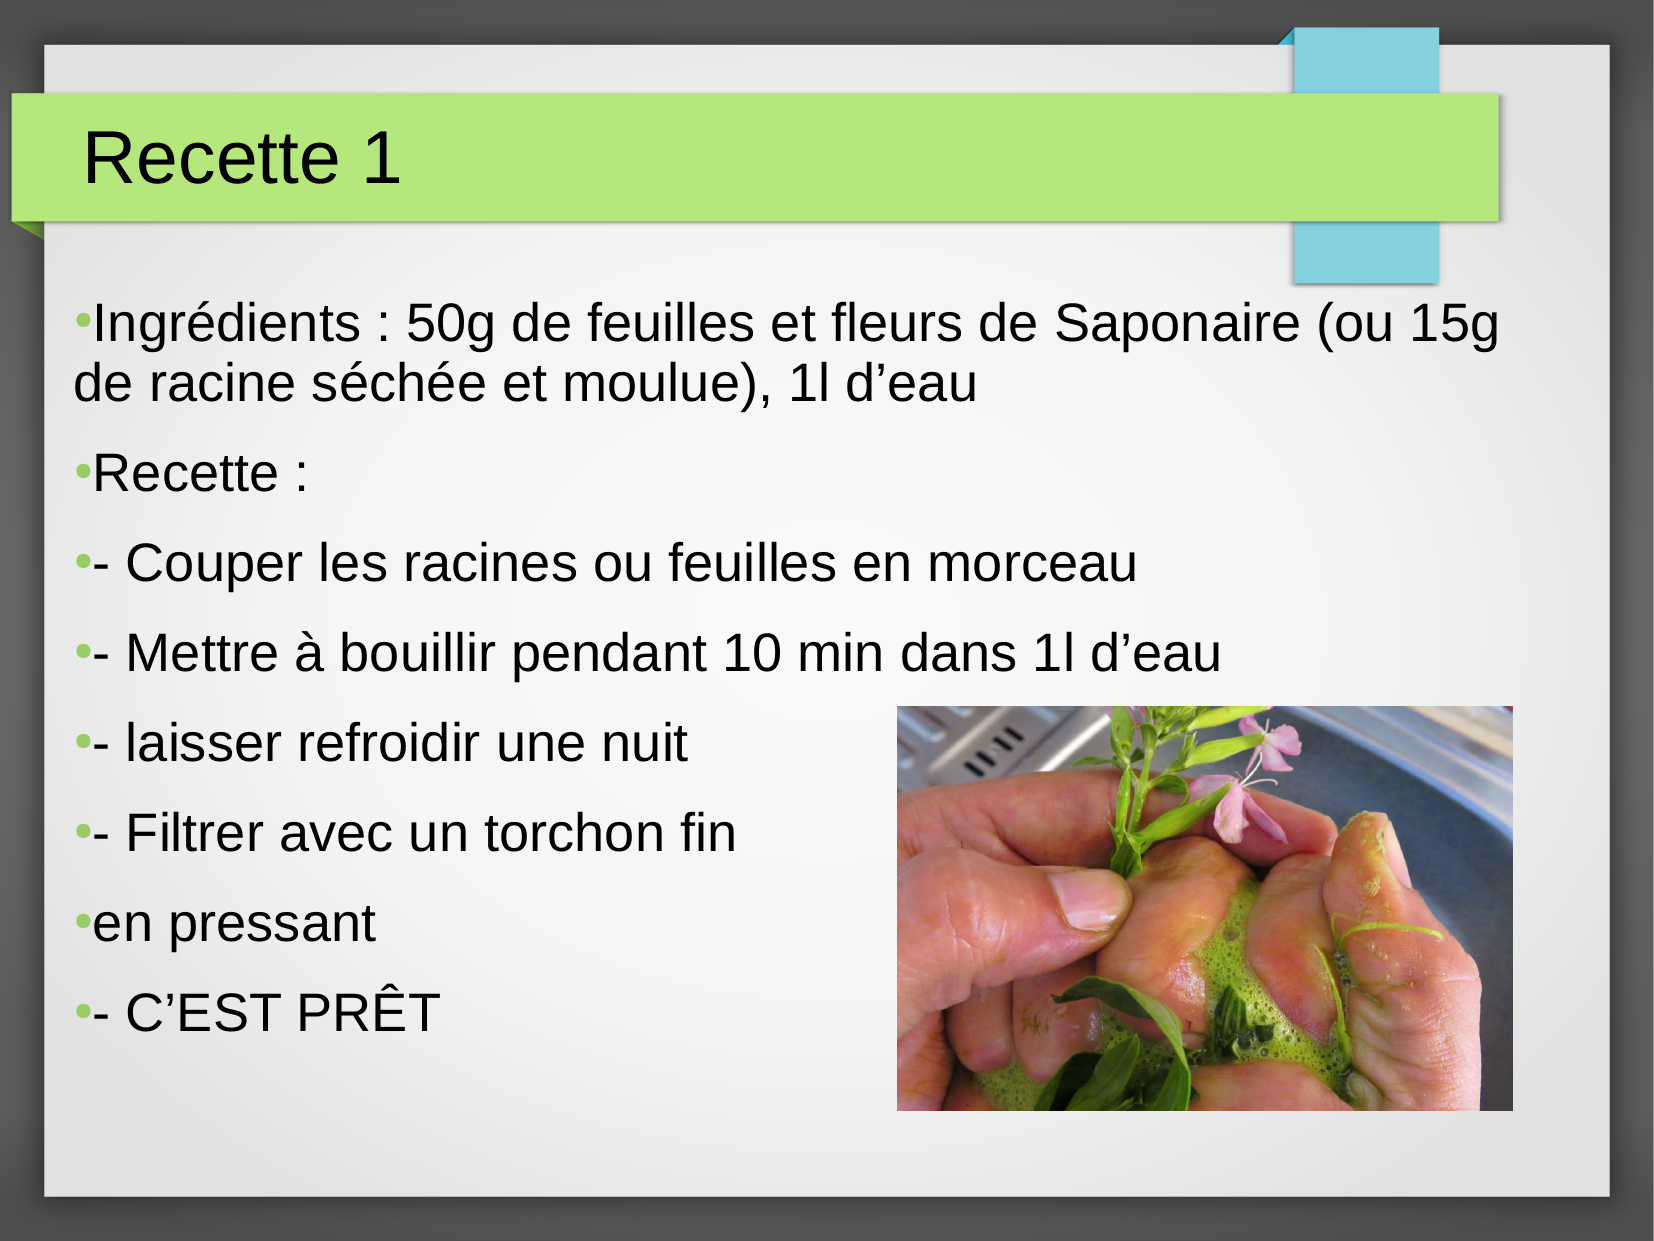

# Recette 1
Ingrédients : 50g de feuilles et fleurs de Saponaire (ou 15g de racine séchée et moulue), 1l d’eau
Recette :
- Couper les racines ou feuilles en morceau
- Mettre à bouillir pendant 10 min dans 1l d’eau
- laisser refroidir une nuit
- Filtrer avec un torchon fin
en pressant
- C’EST PRÊT